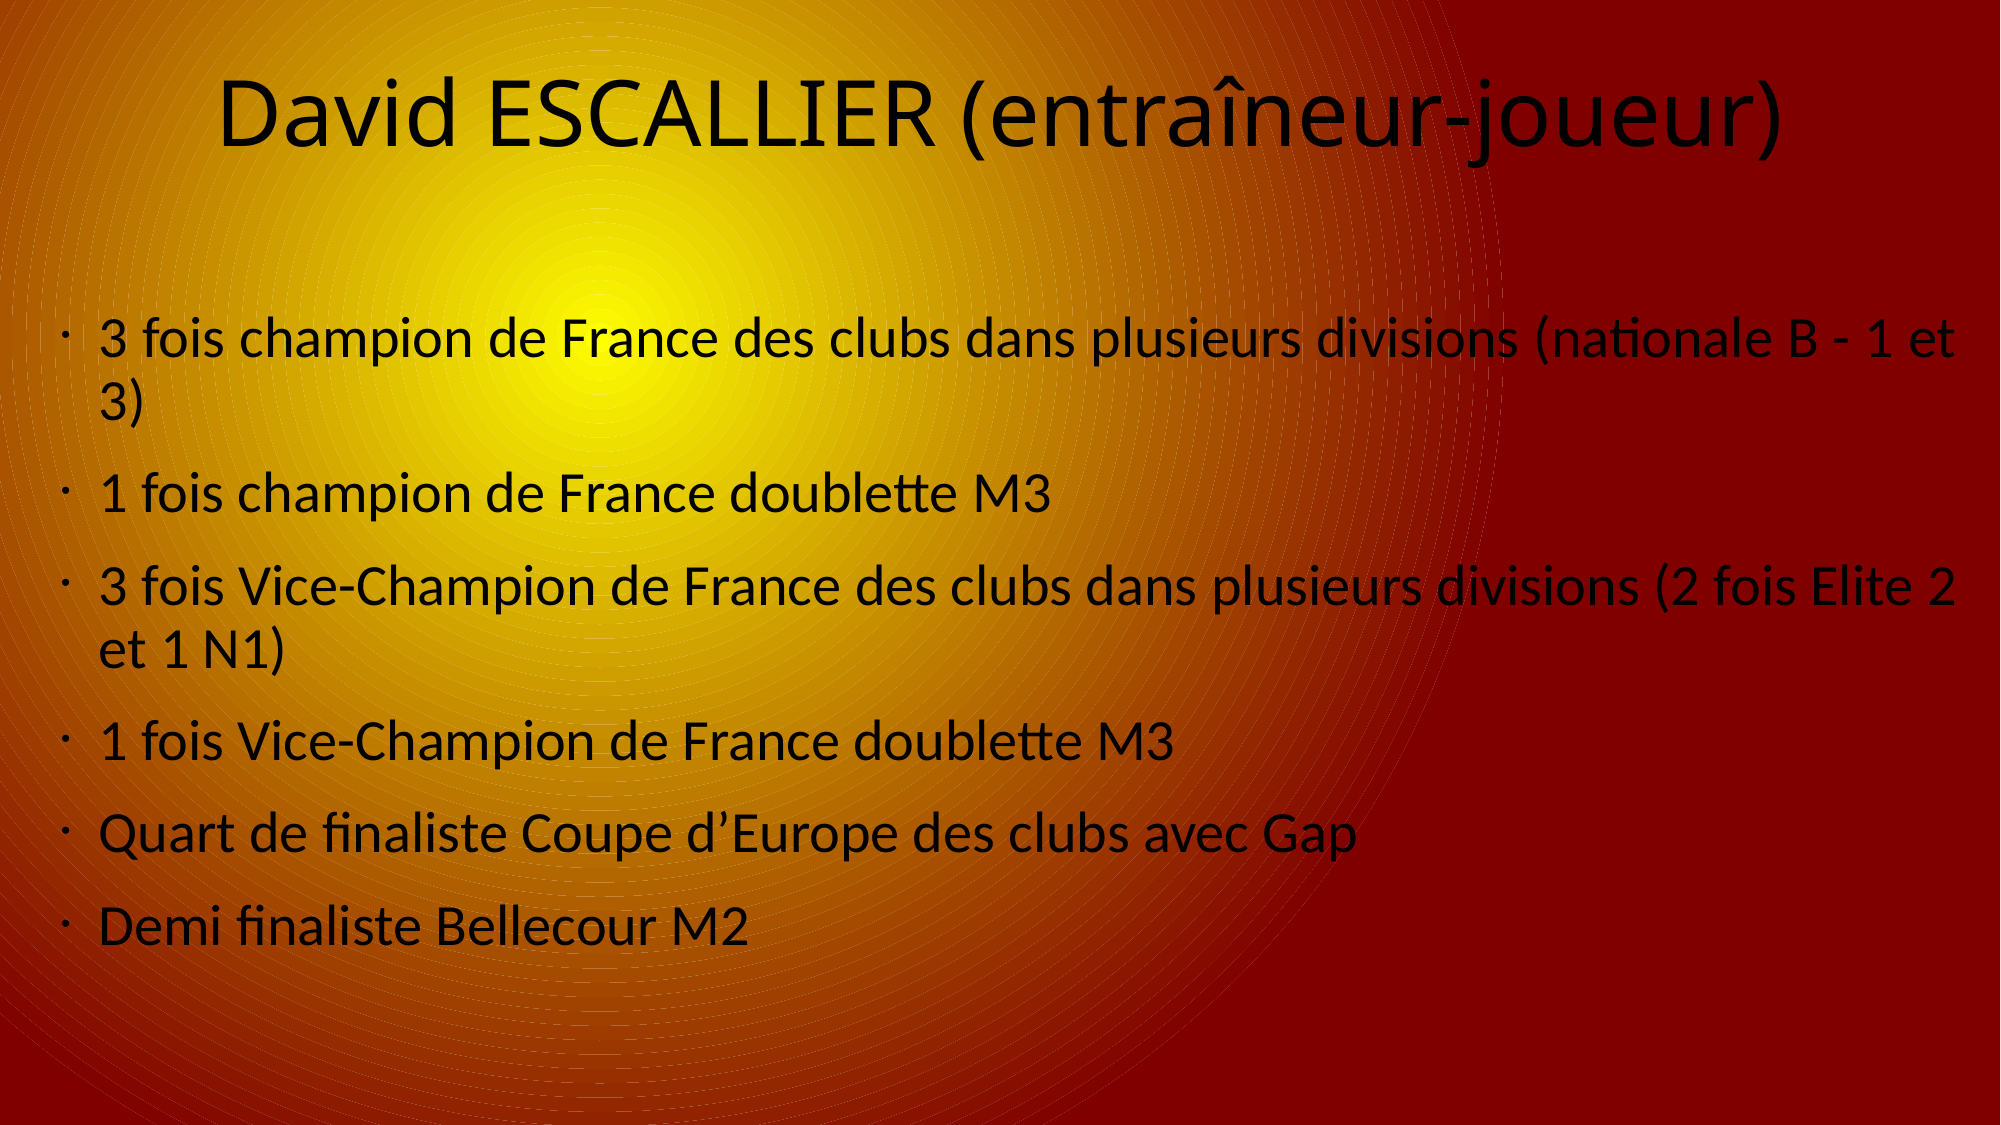

# David ESCALLIER (entraîneur-joueur)
3 fois champion de France des clubs dans plusieurs divisions (nationale B - 1 et 3)
1 fois champion de France doublette M3
3 fois Vice-Champion de France des clubs dans plusieurs divisions (2 fois Elite 2 et 1 N1)
1 fois Vice-Champion de France doublette M3
Quart de finaliste Coupe d’Europe des clubs avec Gap
Demi finaliste Bellecour M2